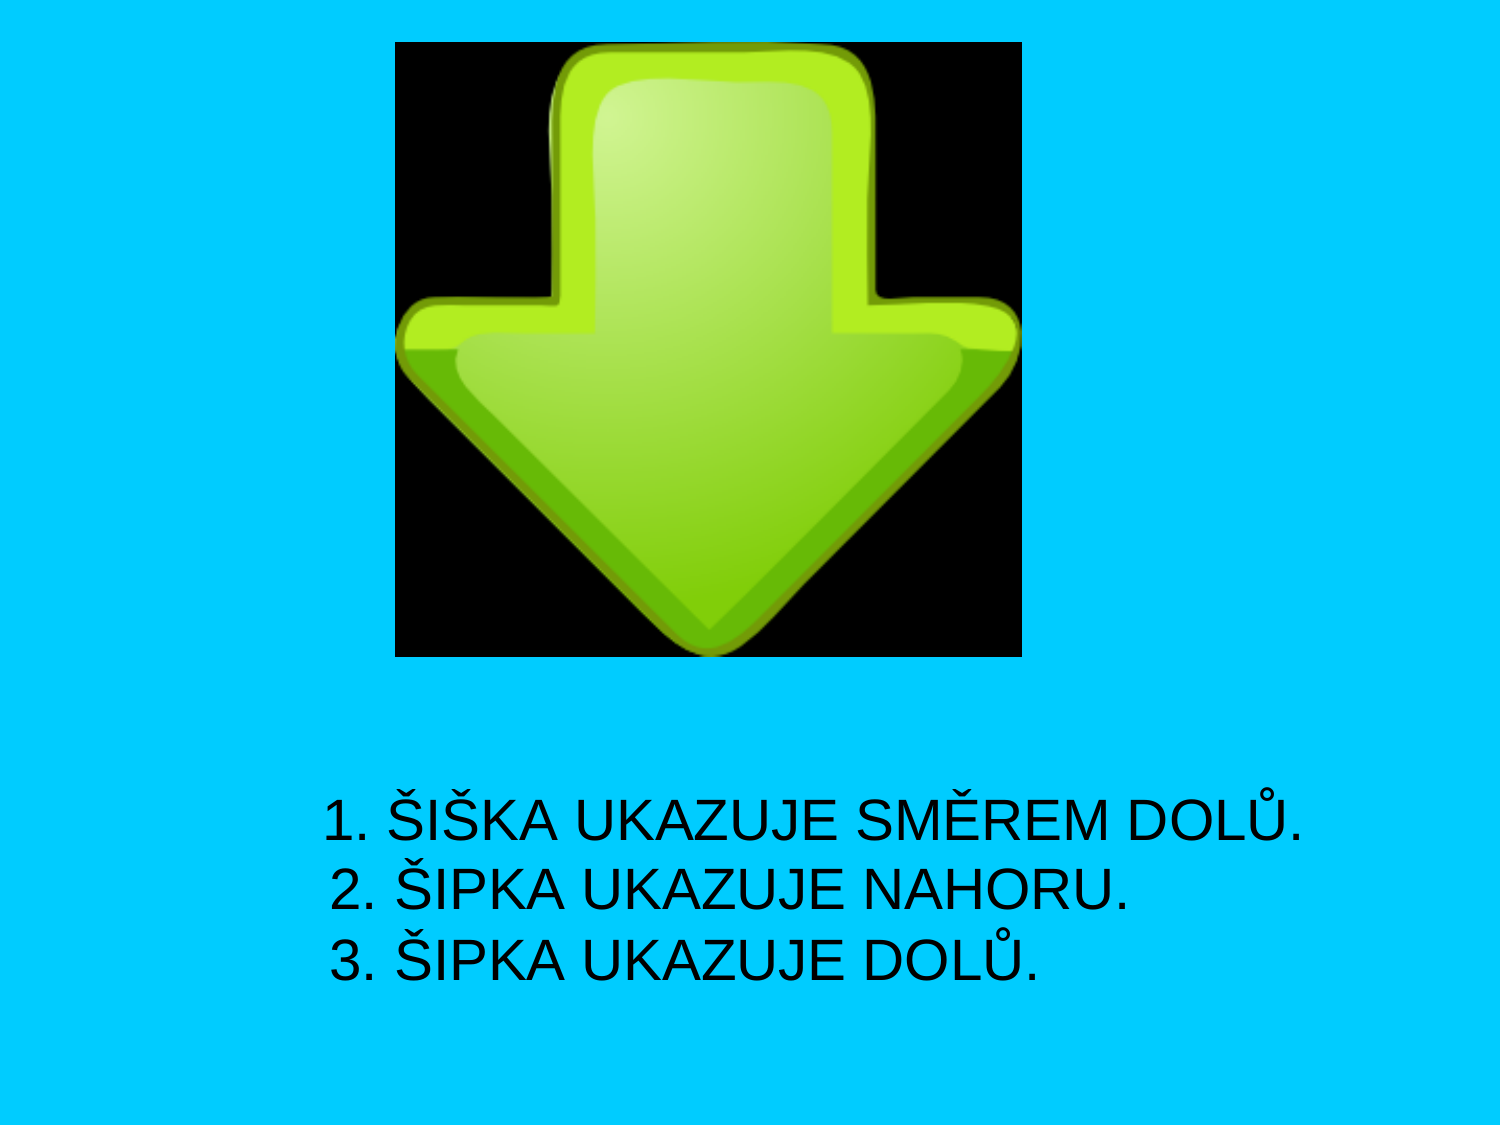

# 1. ŠIŠKA UKAZUJE SMĚREM DOLŮ. 2. ŠIPKA UKAZUJE NAHORU. 3. ŠIPKA UKAZUJE DOLŮ.